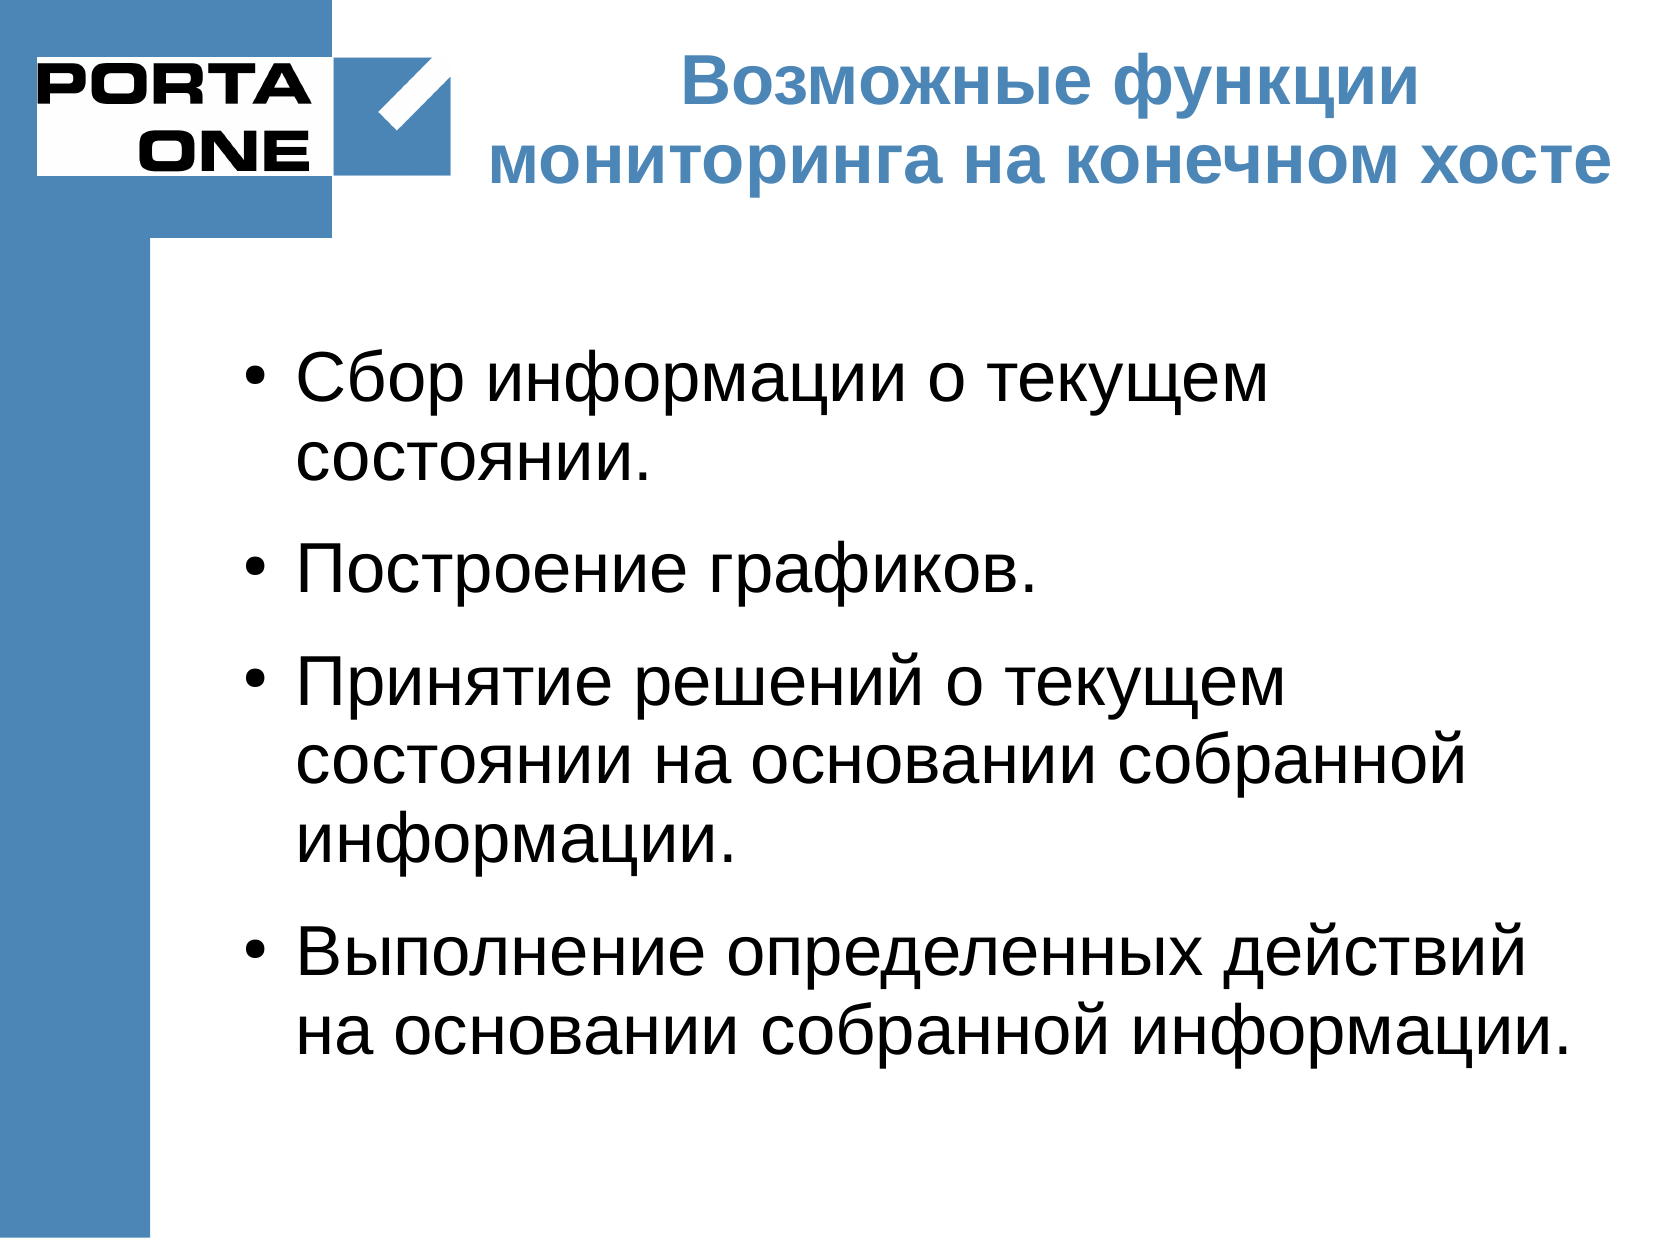

Возможные функции мониторинга на конечном хосте
# Сбор информации о текущем состоянии.
Построение графиков.
Принятие решений о текущем состоянии на основании собранной информации.
Выполнение определенных действий на основании собранной информации.